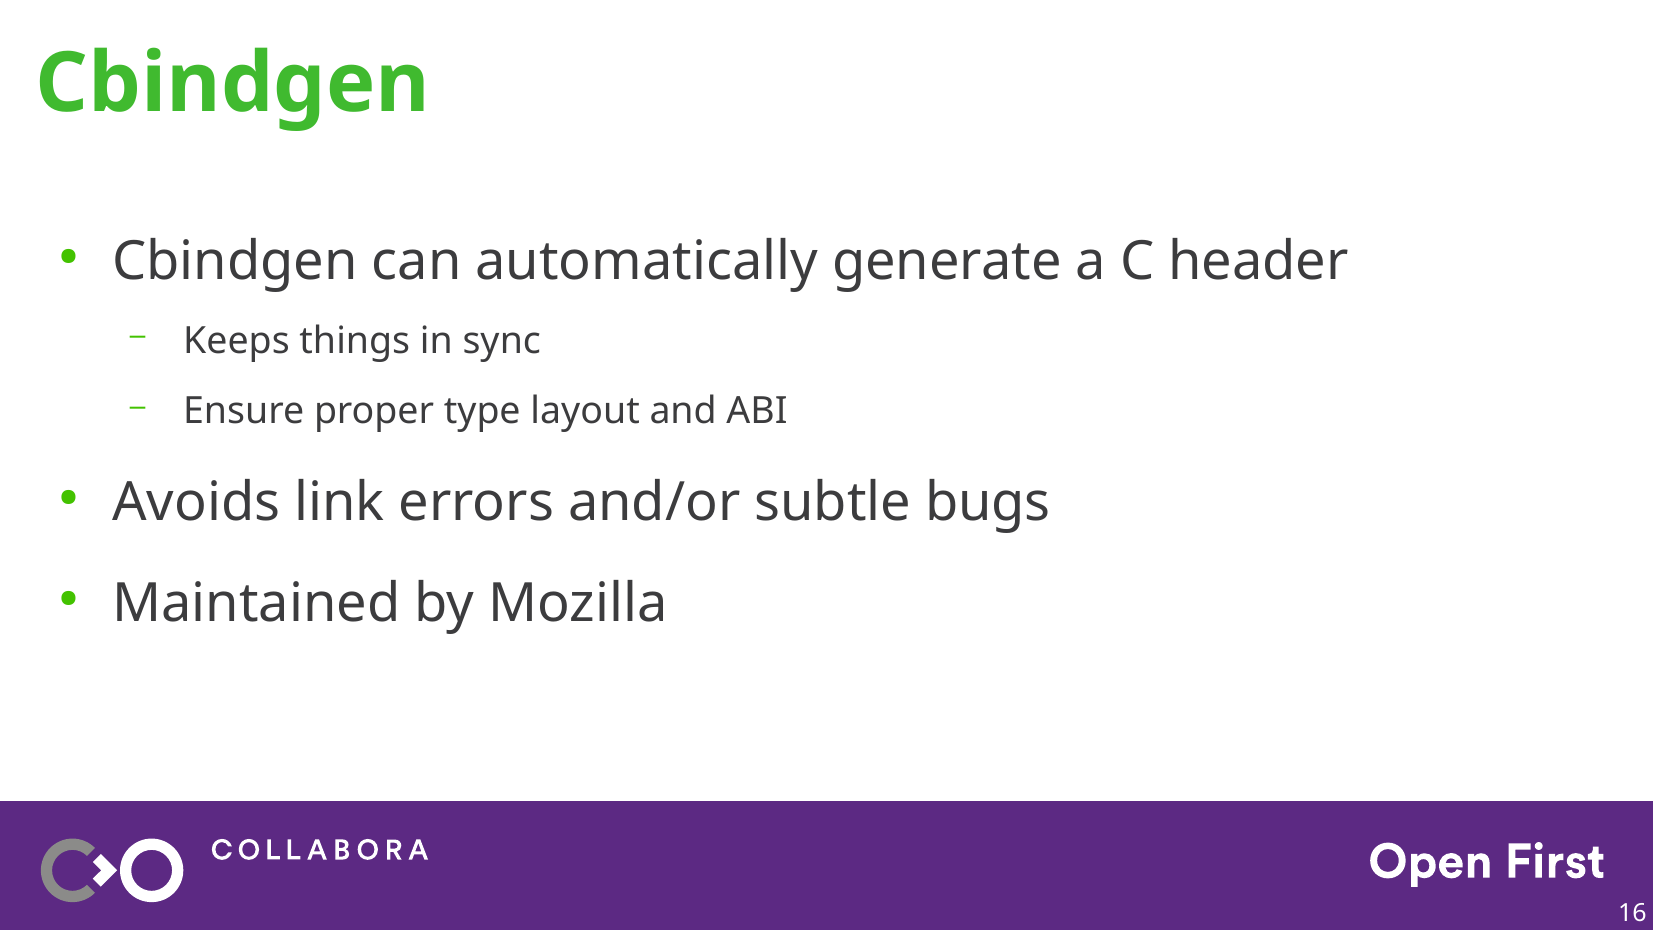

# Cbindgen
Cbindgen can automatically generate a C header
Keeps things in sync
Ensure proper type layout and ABI
Avoids link errors and/or subtle bugs
Maintained by Mozilla